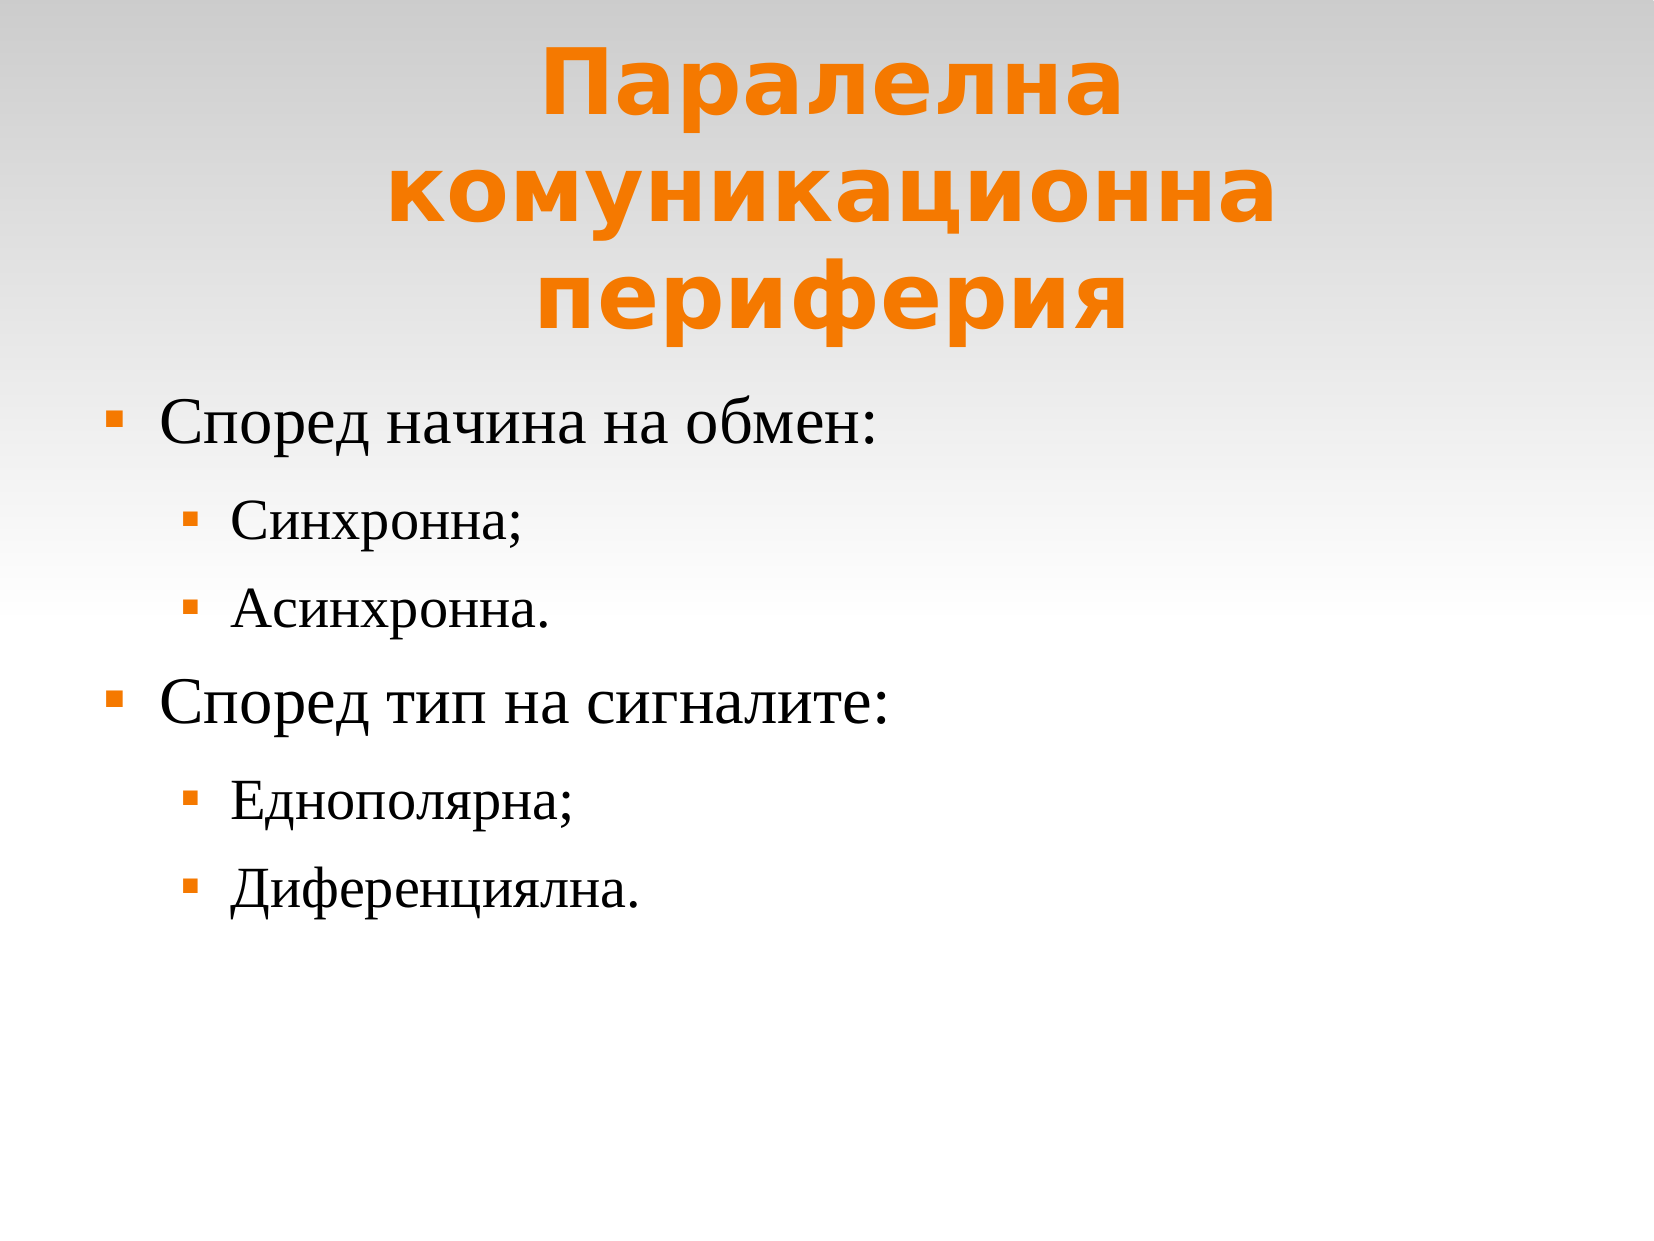

# Паралелна комуникационна периферия
Според начина на обмен:
Синхронна;
Асинхронна.
Според тип на сигналите:
Еднополярна;
Диференциялна.